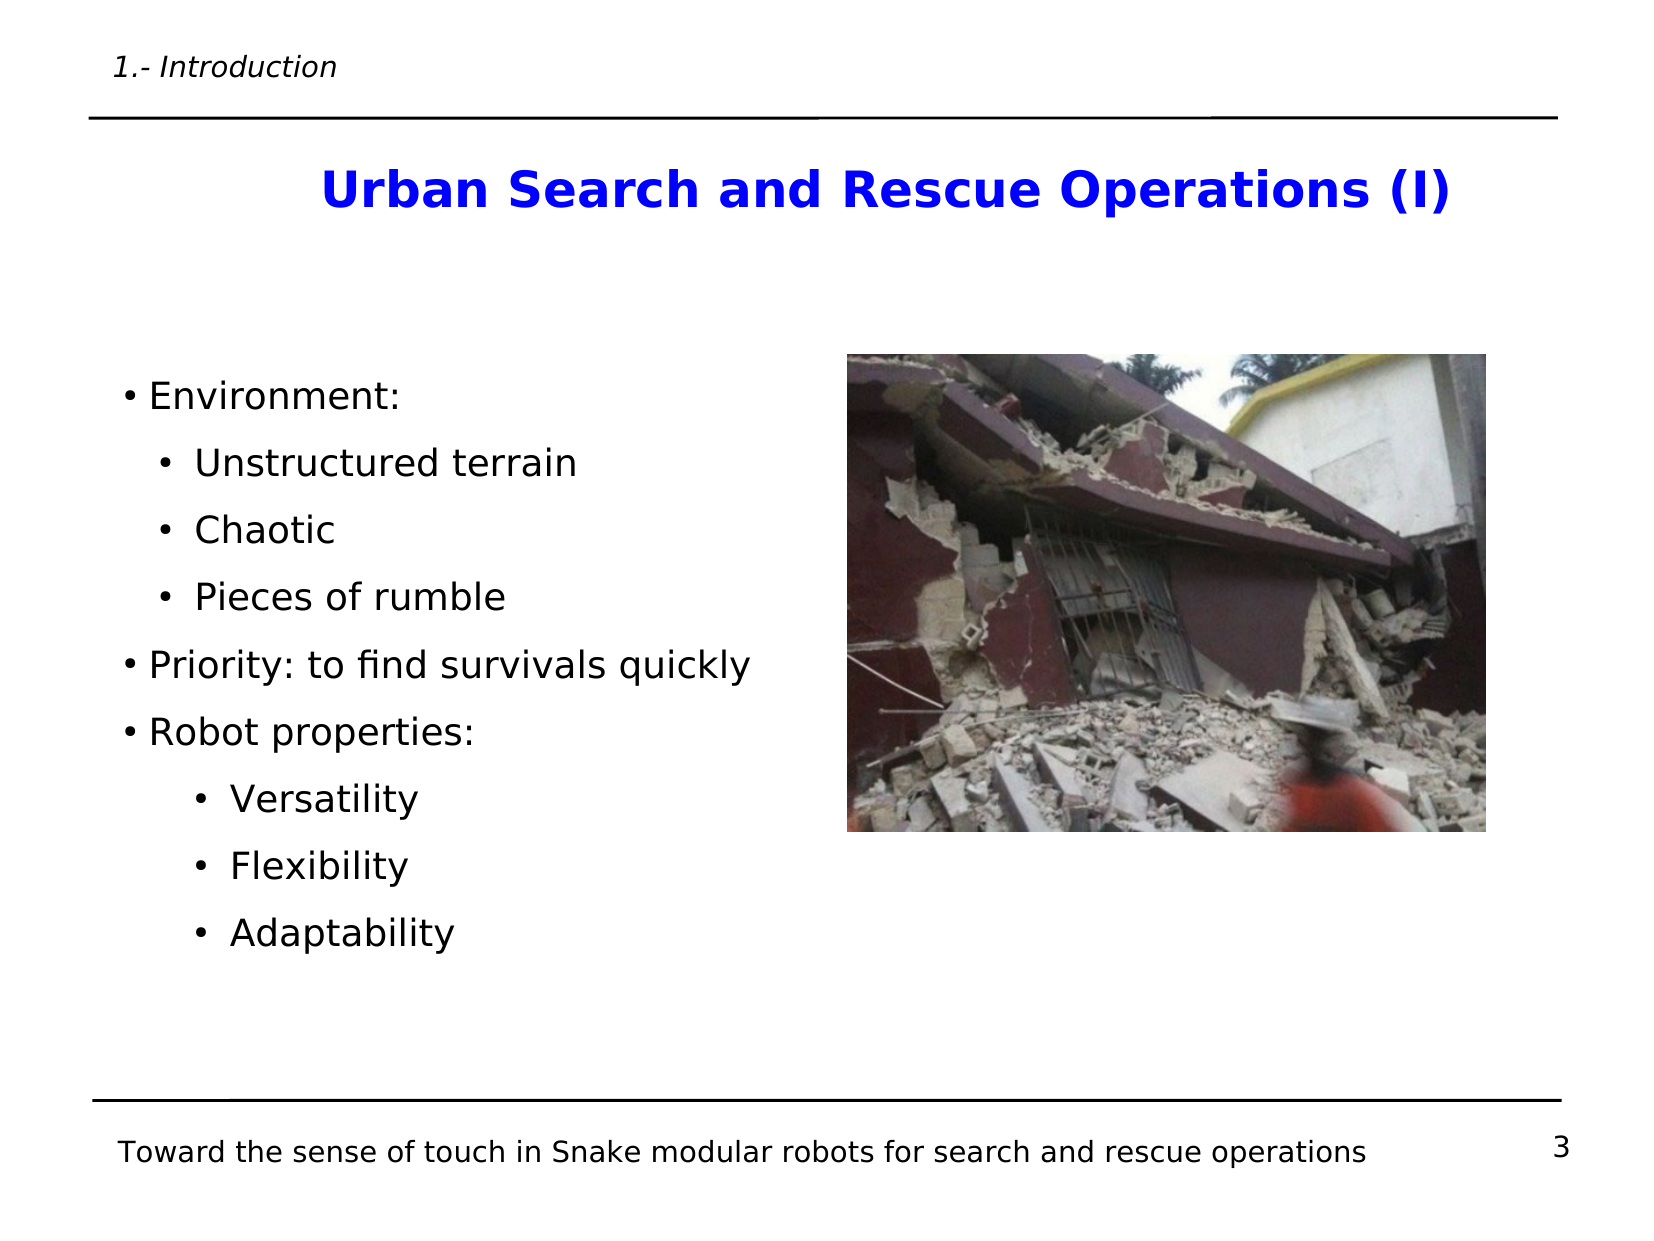

1.- Introduction
Urban Search and Rescue Operations (I)
 Environment:
Unstructured terrain
Chaotic
Pieces of rumble
 Priority: to find survivals quickly
 Robot properties:
Versatility
Flexibility
Adaptability
Toward the sense of touch in Snake modular robots for search and rescue operations
3